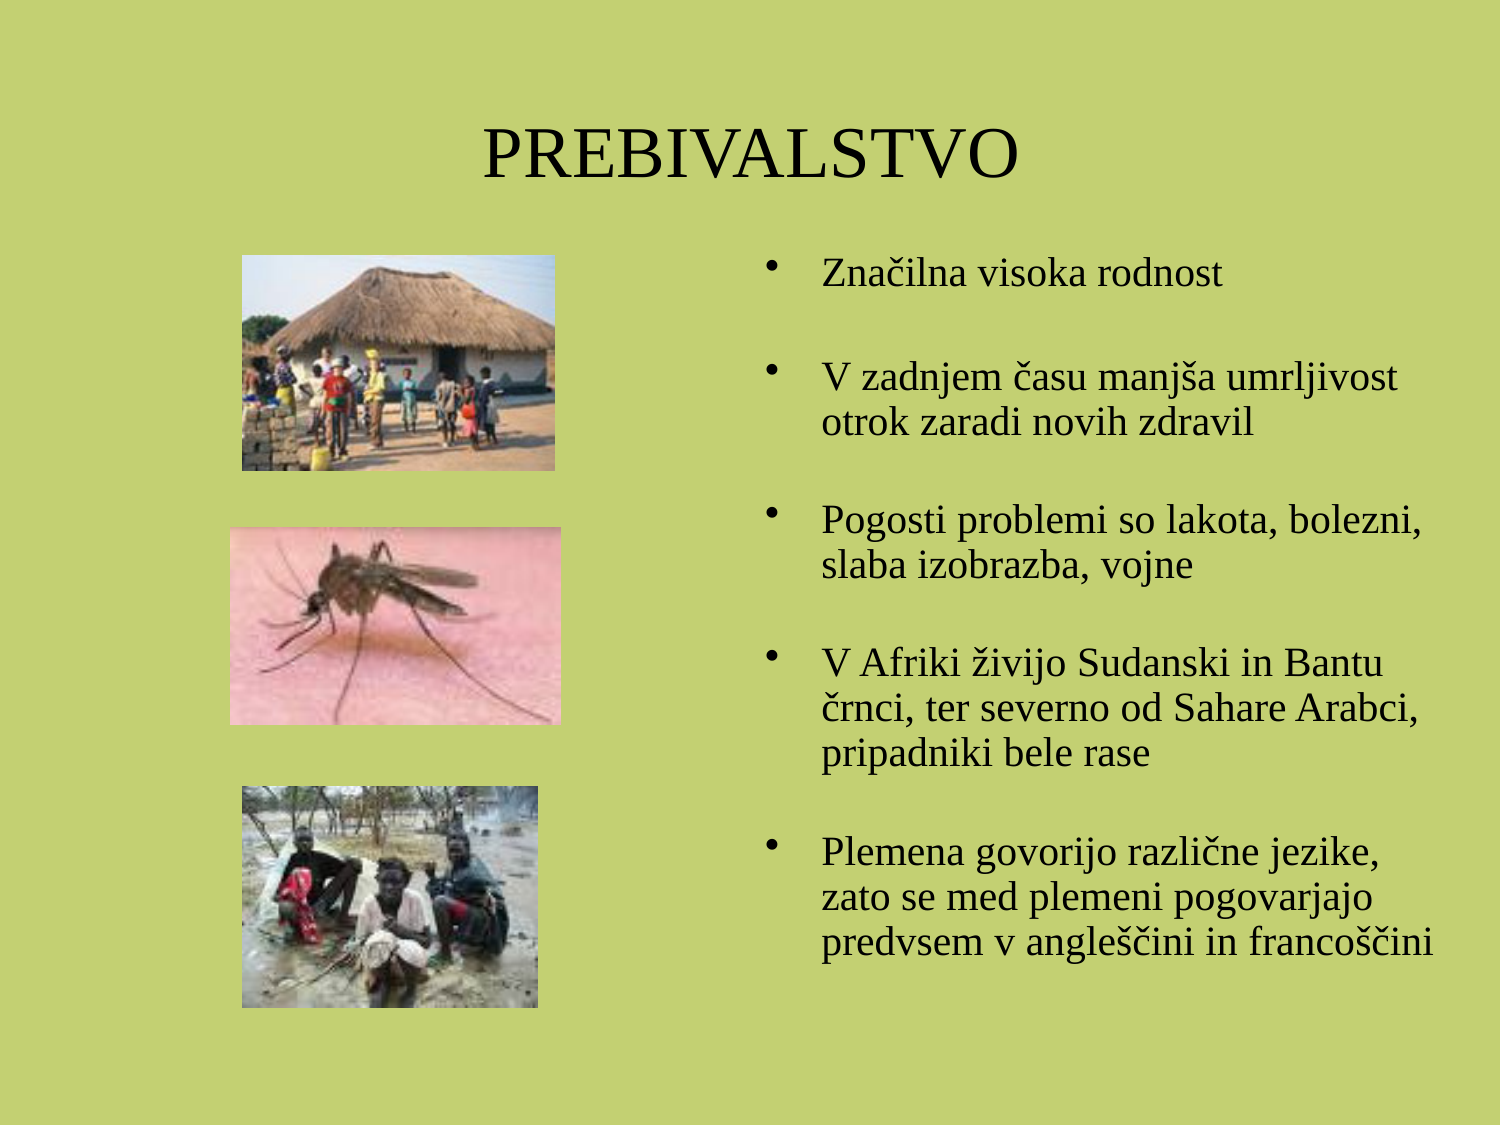

# PREBIVALSTVO
Značilna visoka rodnost
V zadnjem času manjša umrljivost otrok zaradi novih zdravil
Pogosti problemi so lakota, bolezni, slaba izobrazba, vojne
V Afriki živijo Sudanski in Bantu črnci, ter severno od Sahare Arabci, pripadniki bele rase
Plemena govorijo različne jezike, zato se med plemeni pogovarjajo predvsem v angleščini in francoščini